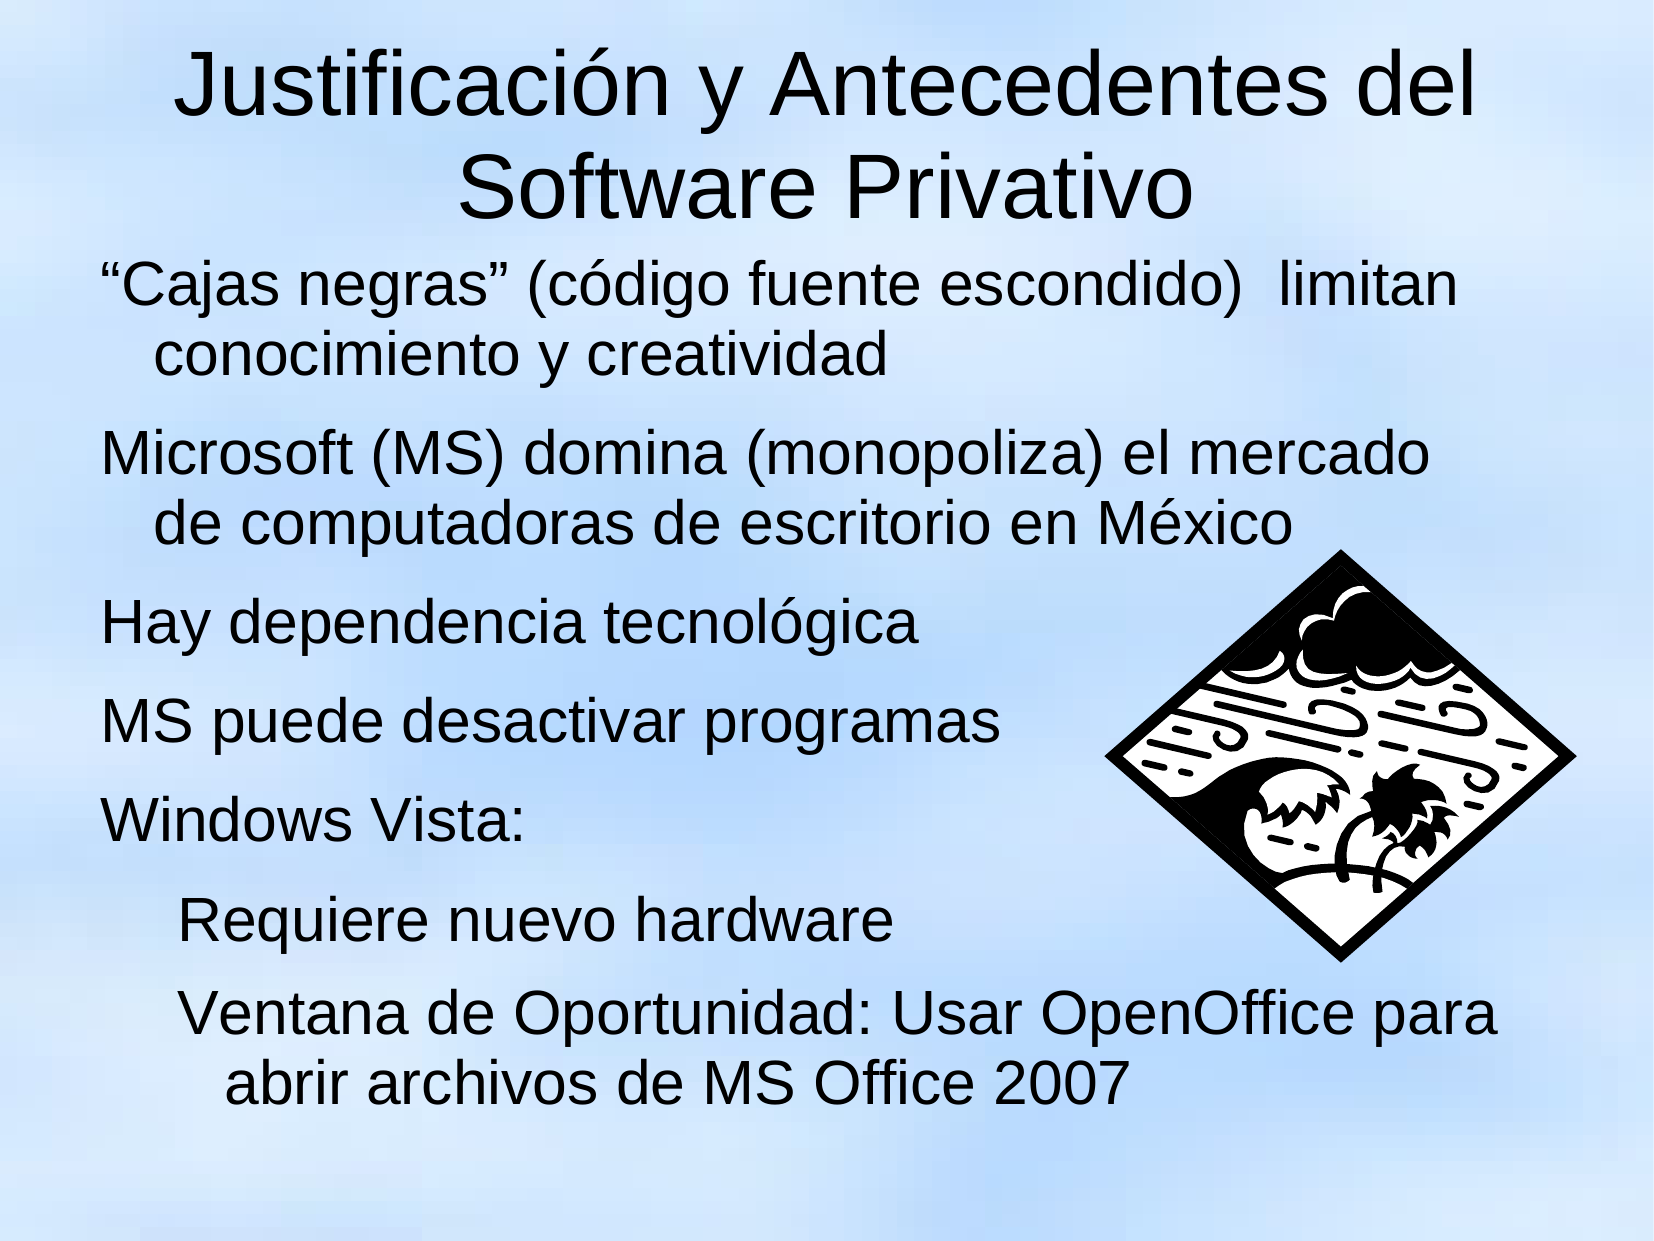

# Justificación y Antecedentes del Software Privativo
“Cajas negras” (código fuente escondido) limitan conocimiento y creatividad
Microsoft (MS) domina (monopoliza) el mercado de computadoras de escritorio en México
Hay dependencia tecnológica
MS puede desactivar programas
Windows Vista:
Requiere nuevo hardware
Ventana de Oportunidad: Usar OpenOffice para abrir archivos de MS Office 2007